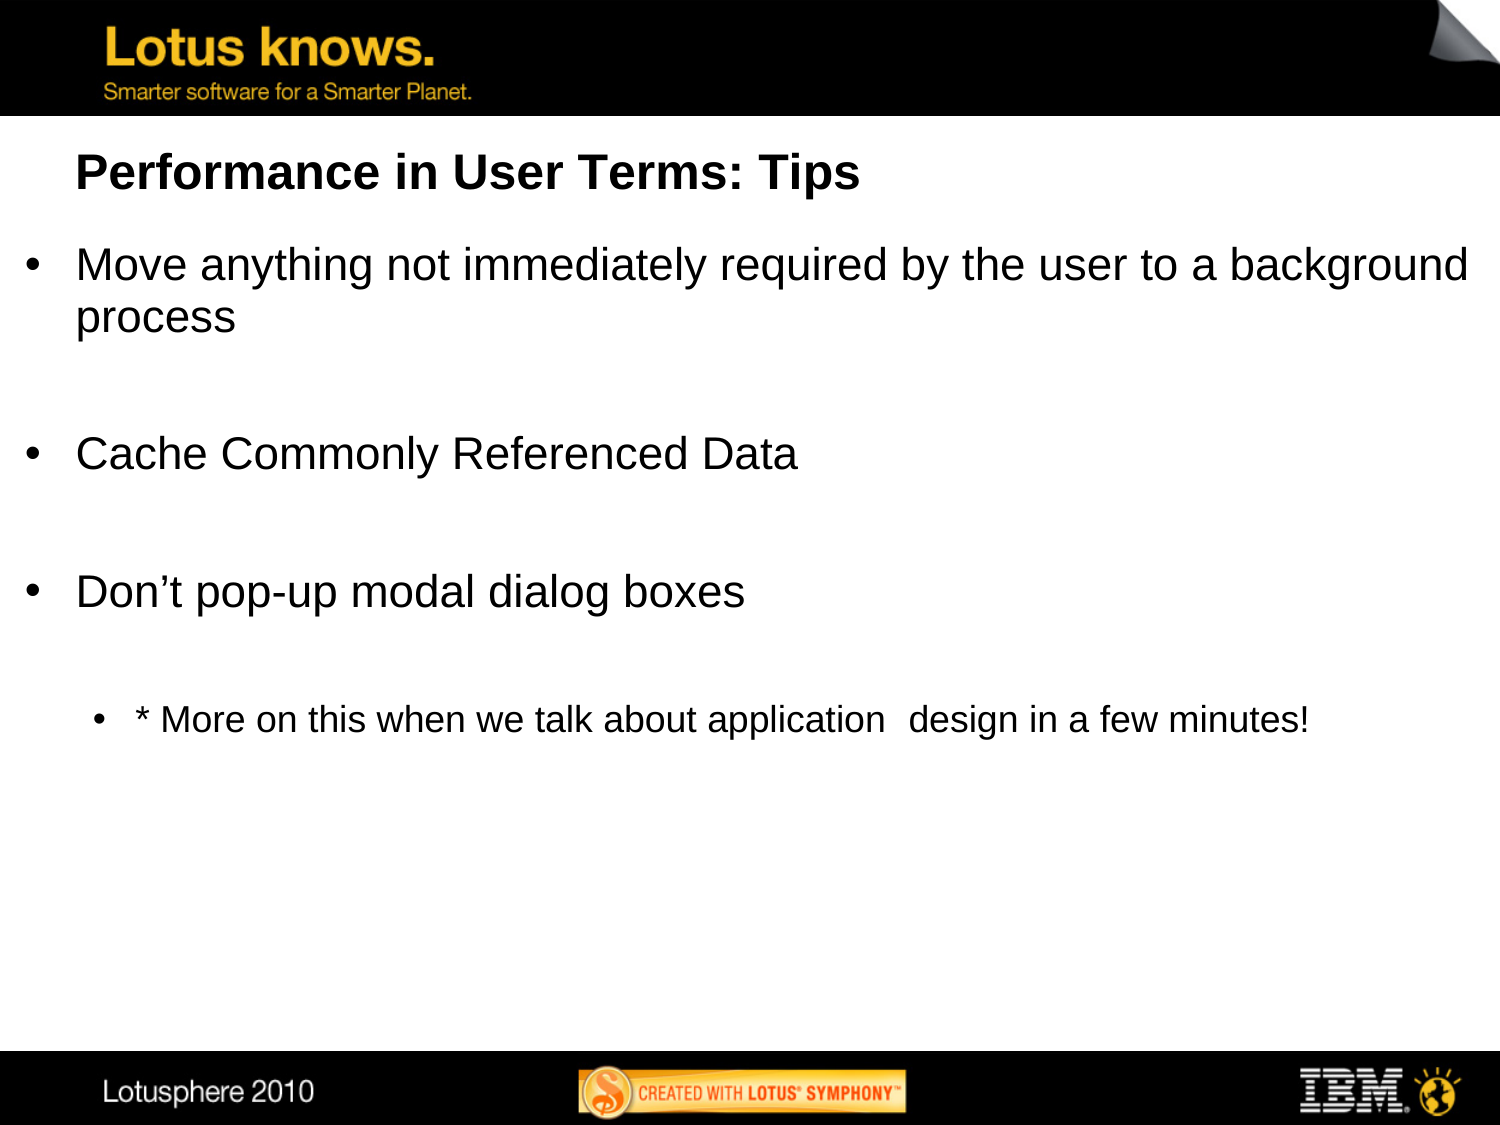

# Performance in User Terms: Tips
Move anything not immediately required by the user to a background process
Cache Commonly Referenced Data
Don’t pop-up modal dialog boxes
* More on this when we talk about application 	design in a few minutes!